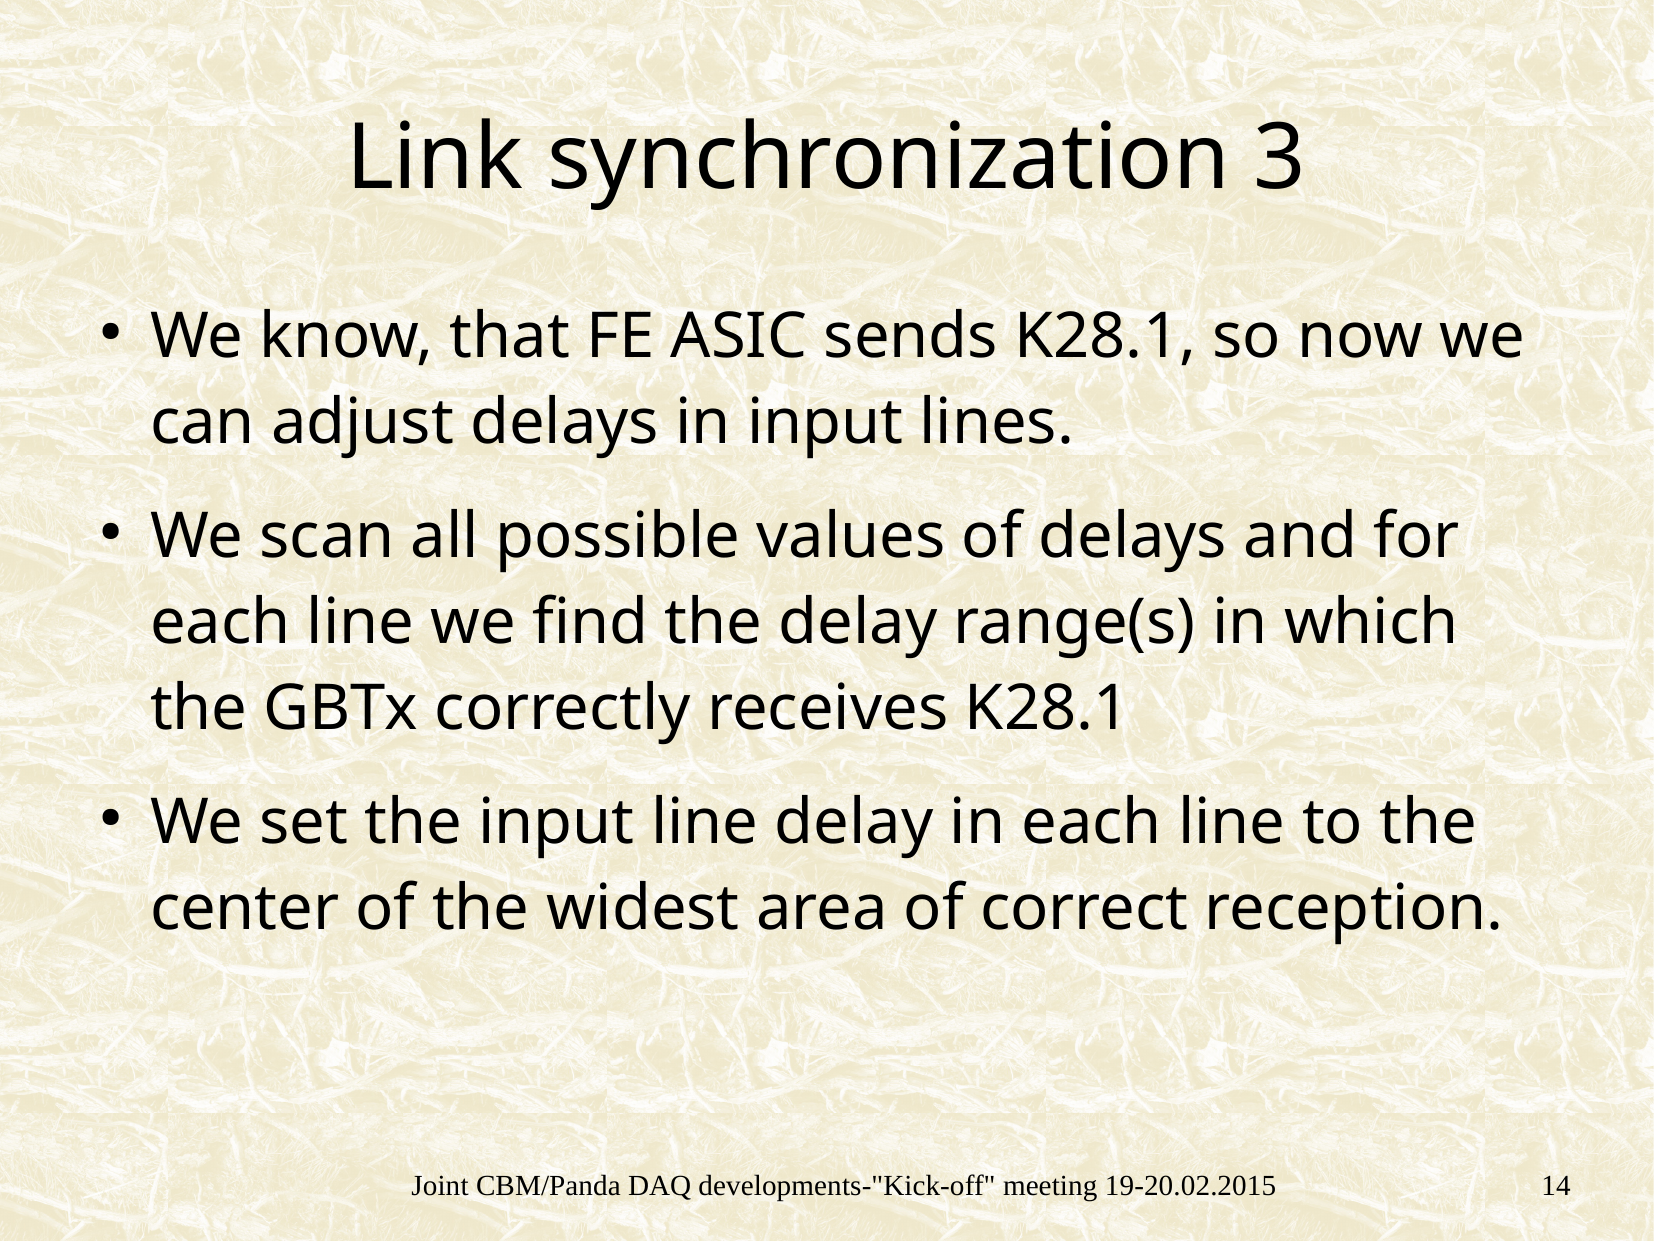

# Link synchronization 3
We know, that FE ASIC sends K28.1, so now we can adjust delays in input lines.
We scan all possible values of delays and for each line we find the delay range(s) in which the GBTx correctly receives K28.1
We set the input line delay in each line to the center of the widest area of correct reception.
Joint CBM/Panda DAQ developments-"Kick-off" meeting 19-20.02.2015
14